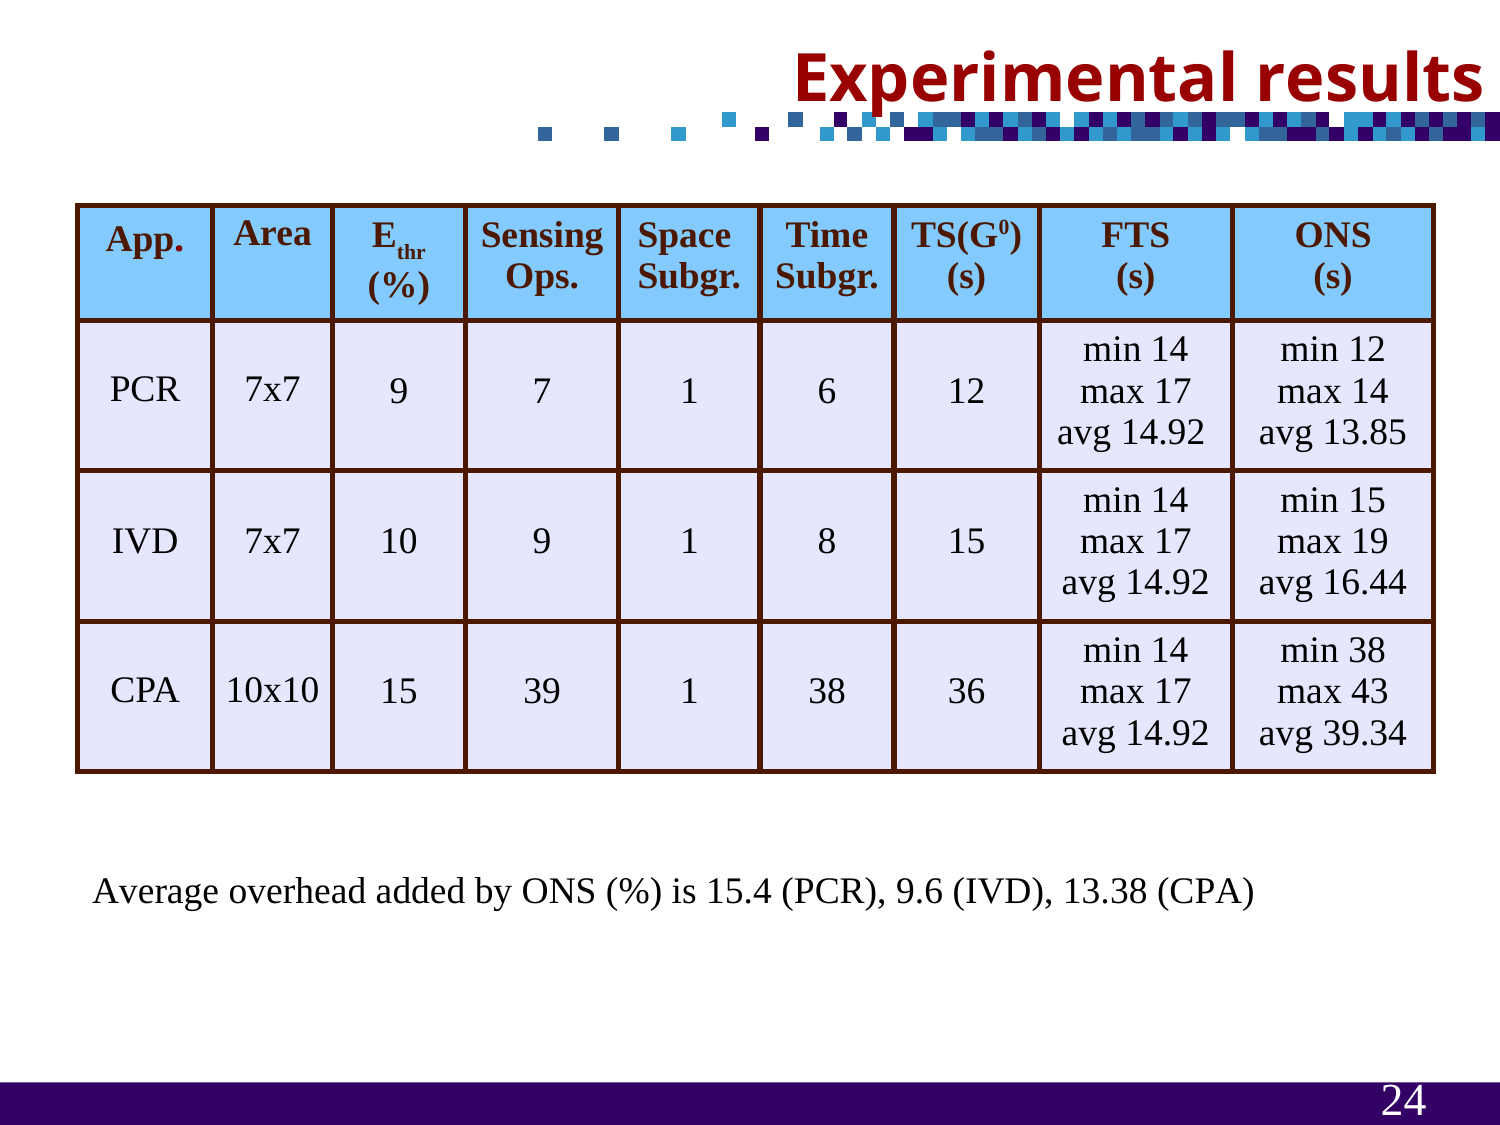

# Experimental results
| App. | Area | Ethr (%) | Sensing Ops. | Space Subgr. | Time Subgr. | TS(G0) (s) | FTS (s) | ONS (s) |
| --- | --- | --- | --- | --- | --- | --- | --- | --- |
| PCR | 7x7 | 9 | 7 | 1 | 6 | 12 | min 14 max 17 avg 14.92 | min 12 max 14 avg 13.85 |
| IVD | 7x7 | 10 | 9 | 1 | 8 | 15 | min 14 max 17 avg 14.92 | min 15 max 19 avg 16.44 |
| CPA | 10x10 | 15 | 39 | 1 | 38 | 36 | min 14 max 17 avg 14.92 | min 38 max 43 avg 39.34 |
Average overhead added by ONS (%) is 15.4 (PCR), 9.6 (IVD), 13.38 (CPA)